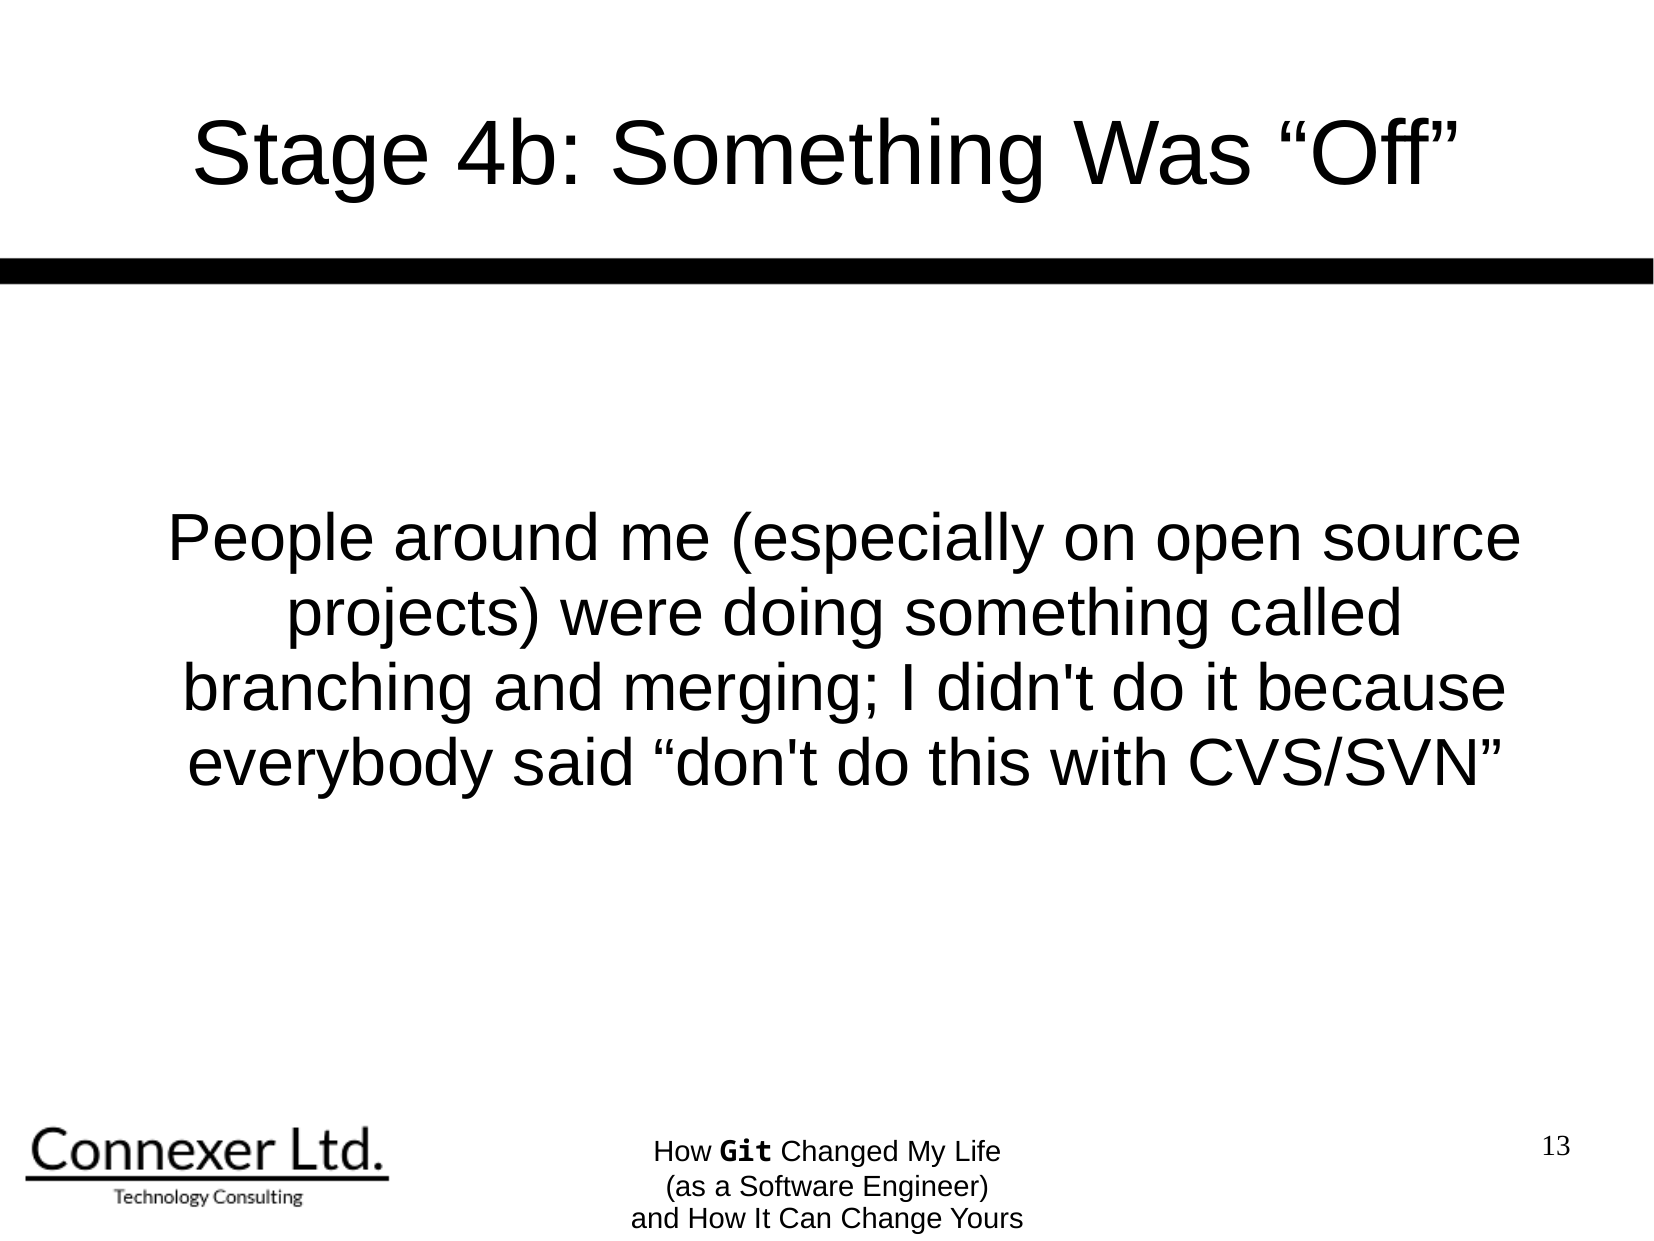

# Stage 4b: Something Was “Off”
People around me (especially on open source projects) were doing something called branching and merging; I didn't do it because everybody said “don't do this with CVS/SVN”
13